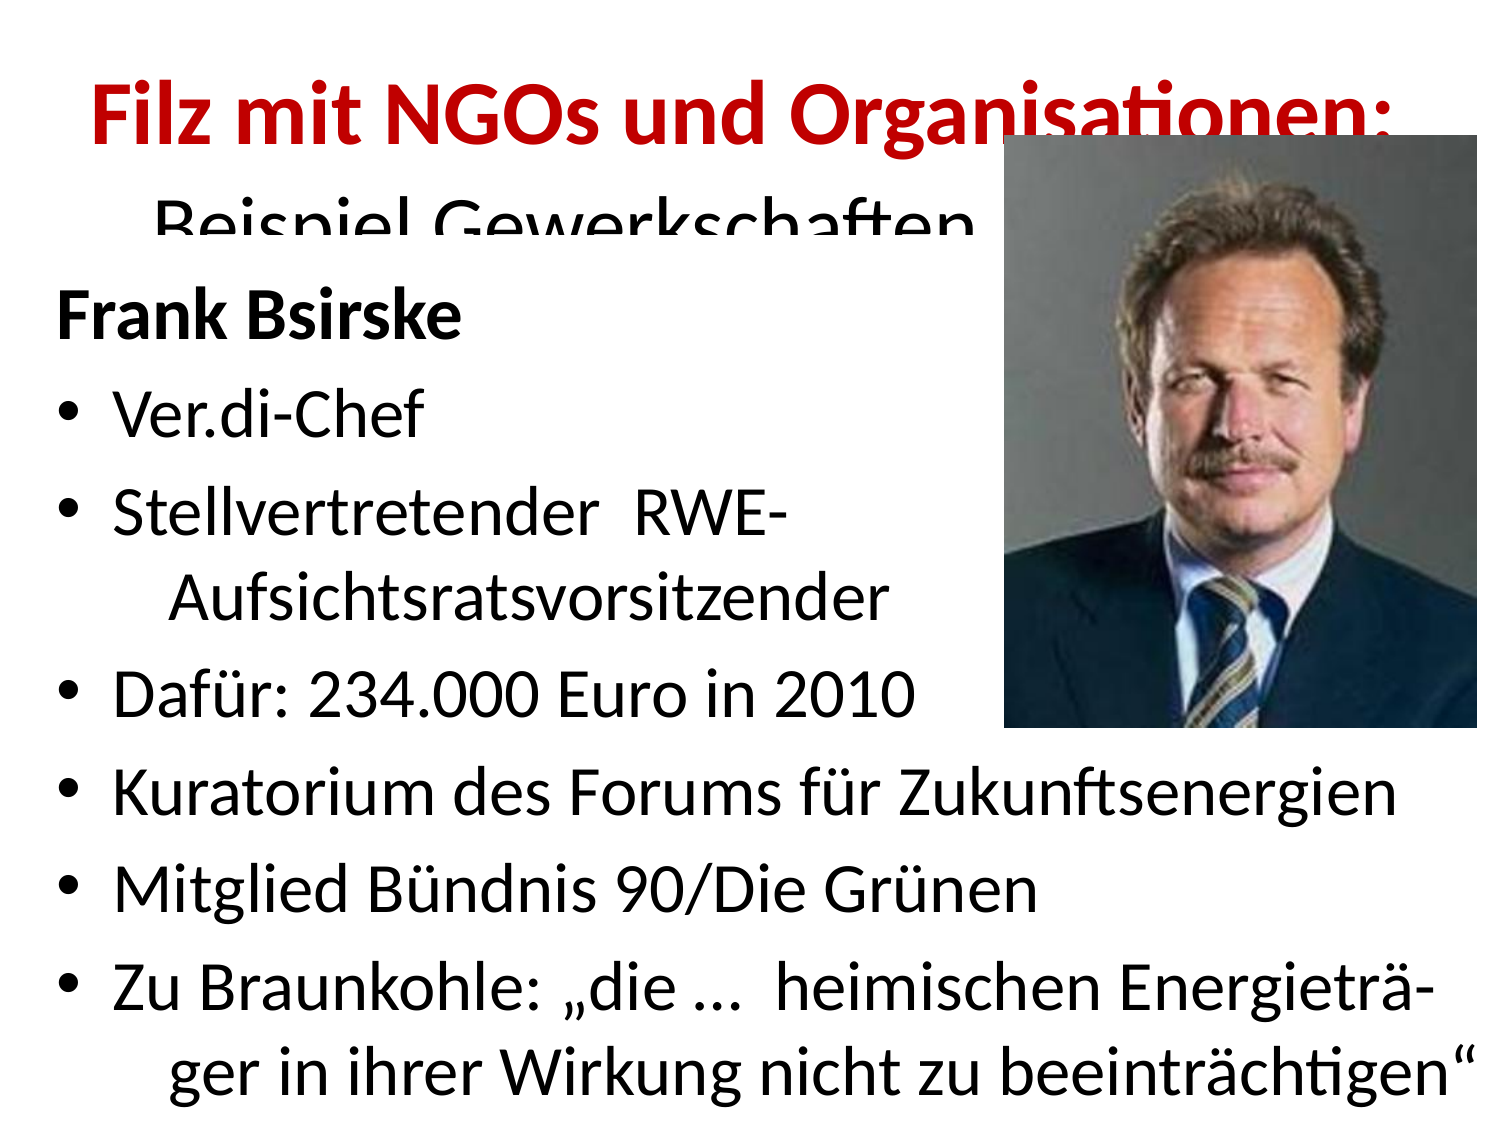

# Filz mit NGOs und Organisationen: Beispiel Gewerkschaften
Frank Bsirske
Ver.di-Chef
Stellvertretender RWE-
Aufsichtsratsvorsitzender
Dafür: 234.000 Euro in 2010
Kuratorium des Forums für Zukunftsenergien
Mitglied Bündnis 90/Die Grünen
Zu Braunkohle: „die … heimischen Energieträ-ger in ihrer Wirkung nicht zu beeinträchtigen“
IG Bergbau, Chemie, Energie pro Braunkohle
Unterschriftensammlung „Pro Lausitzer Braunkohle“, auch Sigmar Gabriel (SPD-Chef) unterschrieb
Sprechchöre bei Demo: „Braunkohle, Braunkohle“, „Hier regiert die Braunkohle“; zu GegnerInnen: „Hartz4“, „Assis“ und „Geht zum Frisör“.
„Gewissheit, dass wir mit unserem Engagement für die Braunkohle … auf dem richtigen Weg sind.“
Ex-Chef Schmoldt sitzt im Kuratorium des Forums für Zukunftsenergien
2005 veröffentlichten Hubertus Schmoldt, damaliger IG BCE-Chef, und Frank Bsirske, ver.di-Chef, einen Text, in dem gefordert wurde, dass …
„einzelne Energieträger …
nicht aus ideologischen Gründen
aufgegeben werden“.
Schmoldt war damals Aufsichtsrat der Bayer AG, die von RWE mit viel, viel Strom beliefert werden.
Überhaupt: Frank Bsirske …